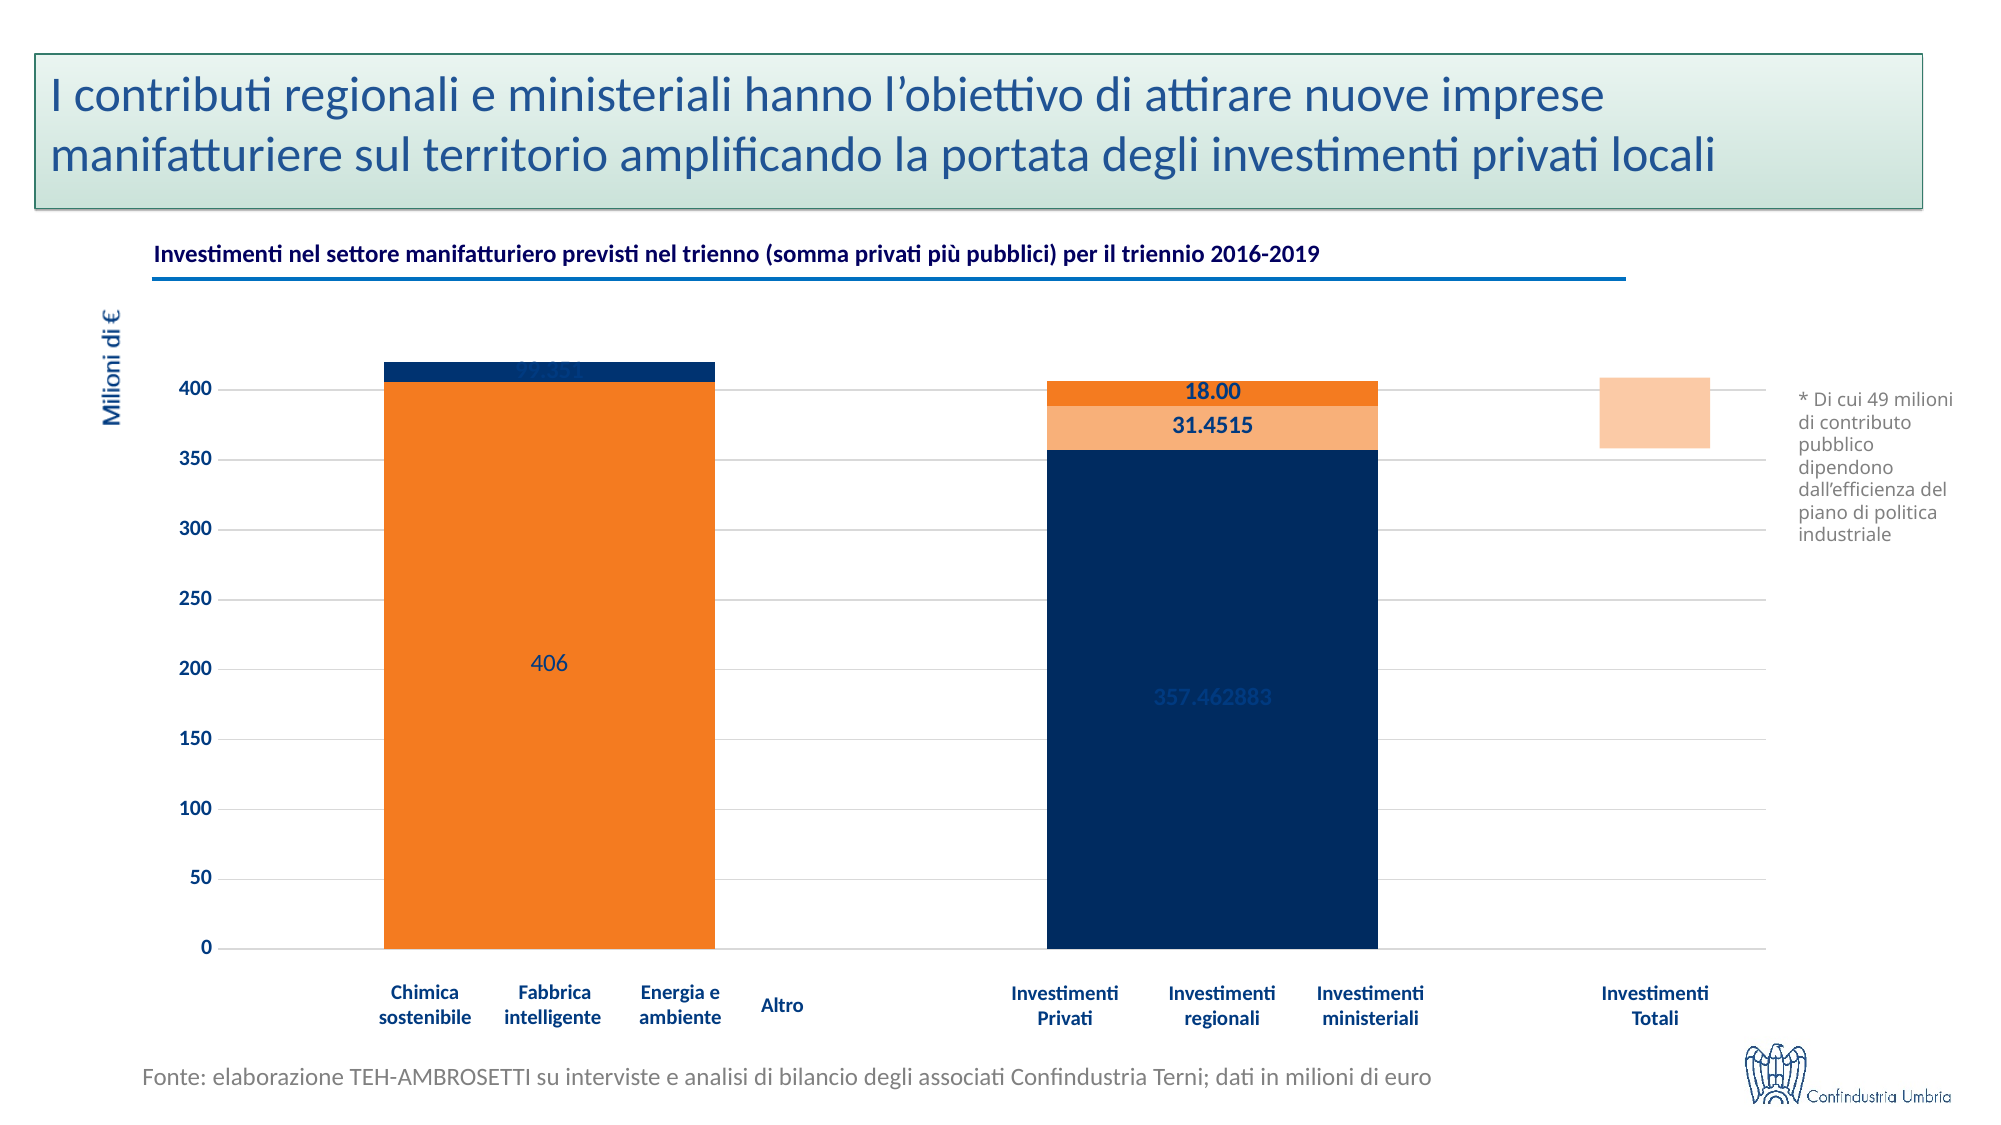

# I contributi regionali e ministeriali hanno l’obiettivo di attirare nuove imprese manifatturiere sul territorio amplificando la portata degli investimenti privati locali
Investimenti nel settore manifatturiero previsti nel trienno (somma privati più pubblici) per il triennio 2016-2019
### Chart
| Category | TOTALE | CHIMICA | FABBRICA INTELLIGENTE | ENERGIA E AMBIENTE | ALTRO |
|---|---|---|---|---|---|
| Parziali | 406.0 | 99.351 | 90.237003 | 72.4 | 95.47488 |
| Totale | None | 357.462883 | 31.4515 | 18.0 | None |
| Totalone | None | None | None | None | None |
* Di cui 49 milioni di contributo pubblico dipendono dall’efficienza del piano di politica industriale
Chimica sostenibile
Fabbrica intelligente
Energia e ambiente
Investimenti Privati
Investimenti
regionali
Investimenti
ministeriali
Investimenti Totali
Altro
Fonte: elaborazione TEH-AMBROSETTI su interviste e analisi di bilancio degli associati Confindustria Terni; dati in milioni di euro